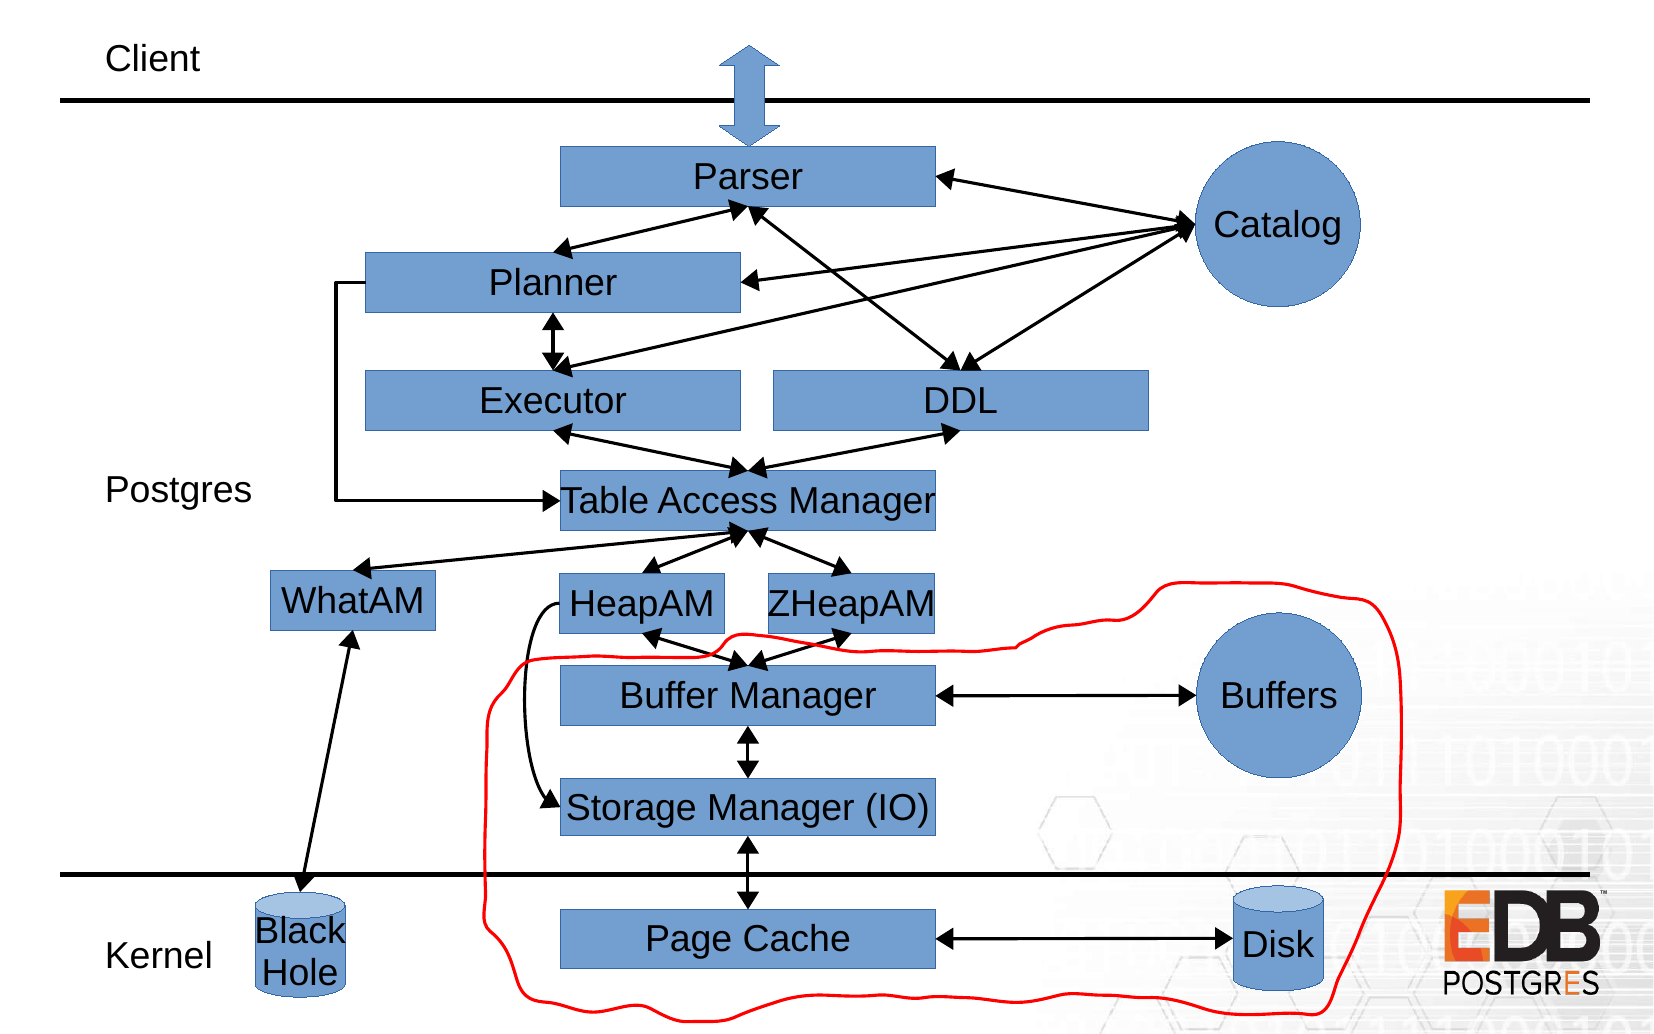

Client
Catalog
Parser
Planner
Executor
DDL
Postgres
Table Access Manager
WhatAM
HeapAM
ZHeapAM
Buffers
Buffer Manager
Storage Manager (IO)
Disk
Black
Hole
Page Cache
Kernel